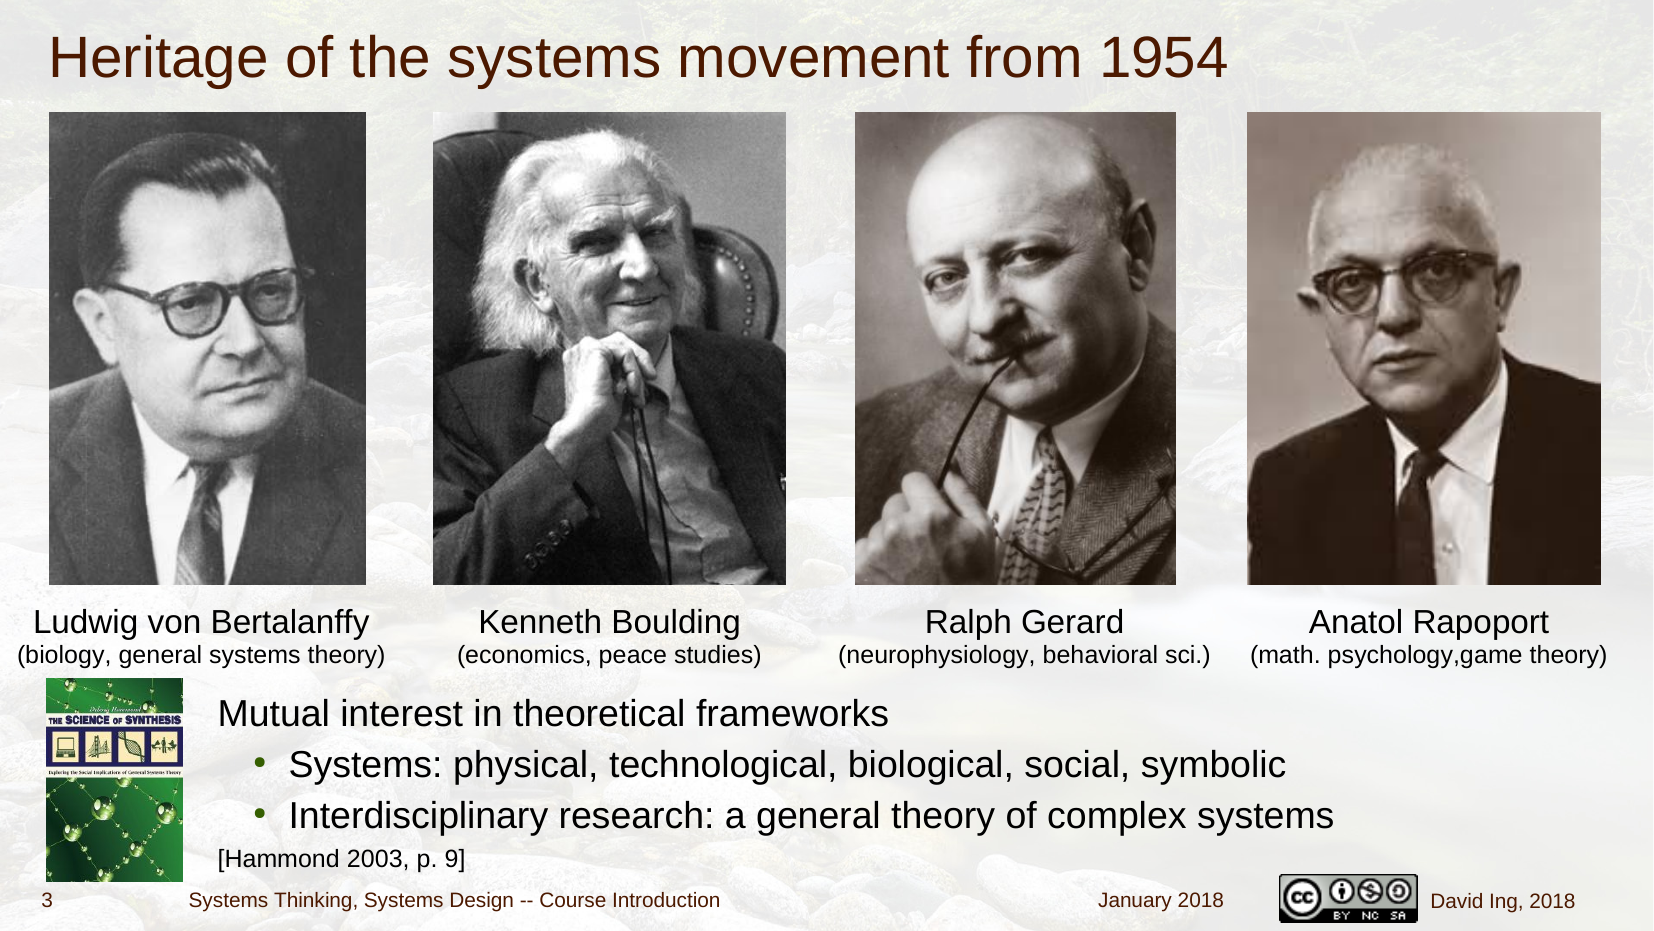

# Heritage of the systems movement from 1954
Ralph Gerard
(neurophysiology, behavioral sci.)
Anatol Rapoport
(math. psychology,game theory)
Kenneth Boulding
(economics, peace studies)
Ludwig von Bertalanffy
(biology, general systems theory)
Mutual interest in theoretical frameworks
Systems: physical, technological, biological, social, symbolic
Interdisciplinary research: a general theory of complex systems
[Hammond 2003, p. 9]
Systems Thinking, Systems Design -- Course Introduction
January 2018
3